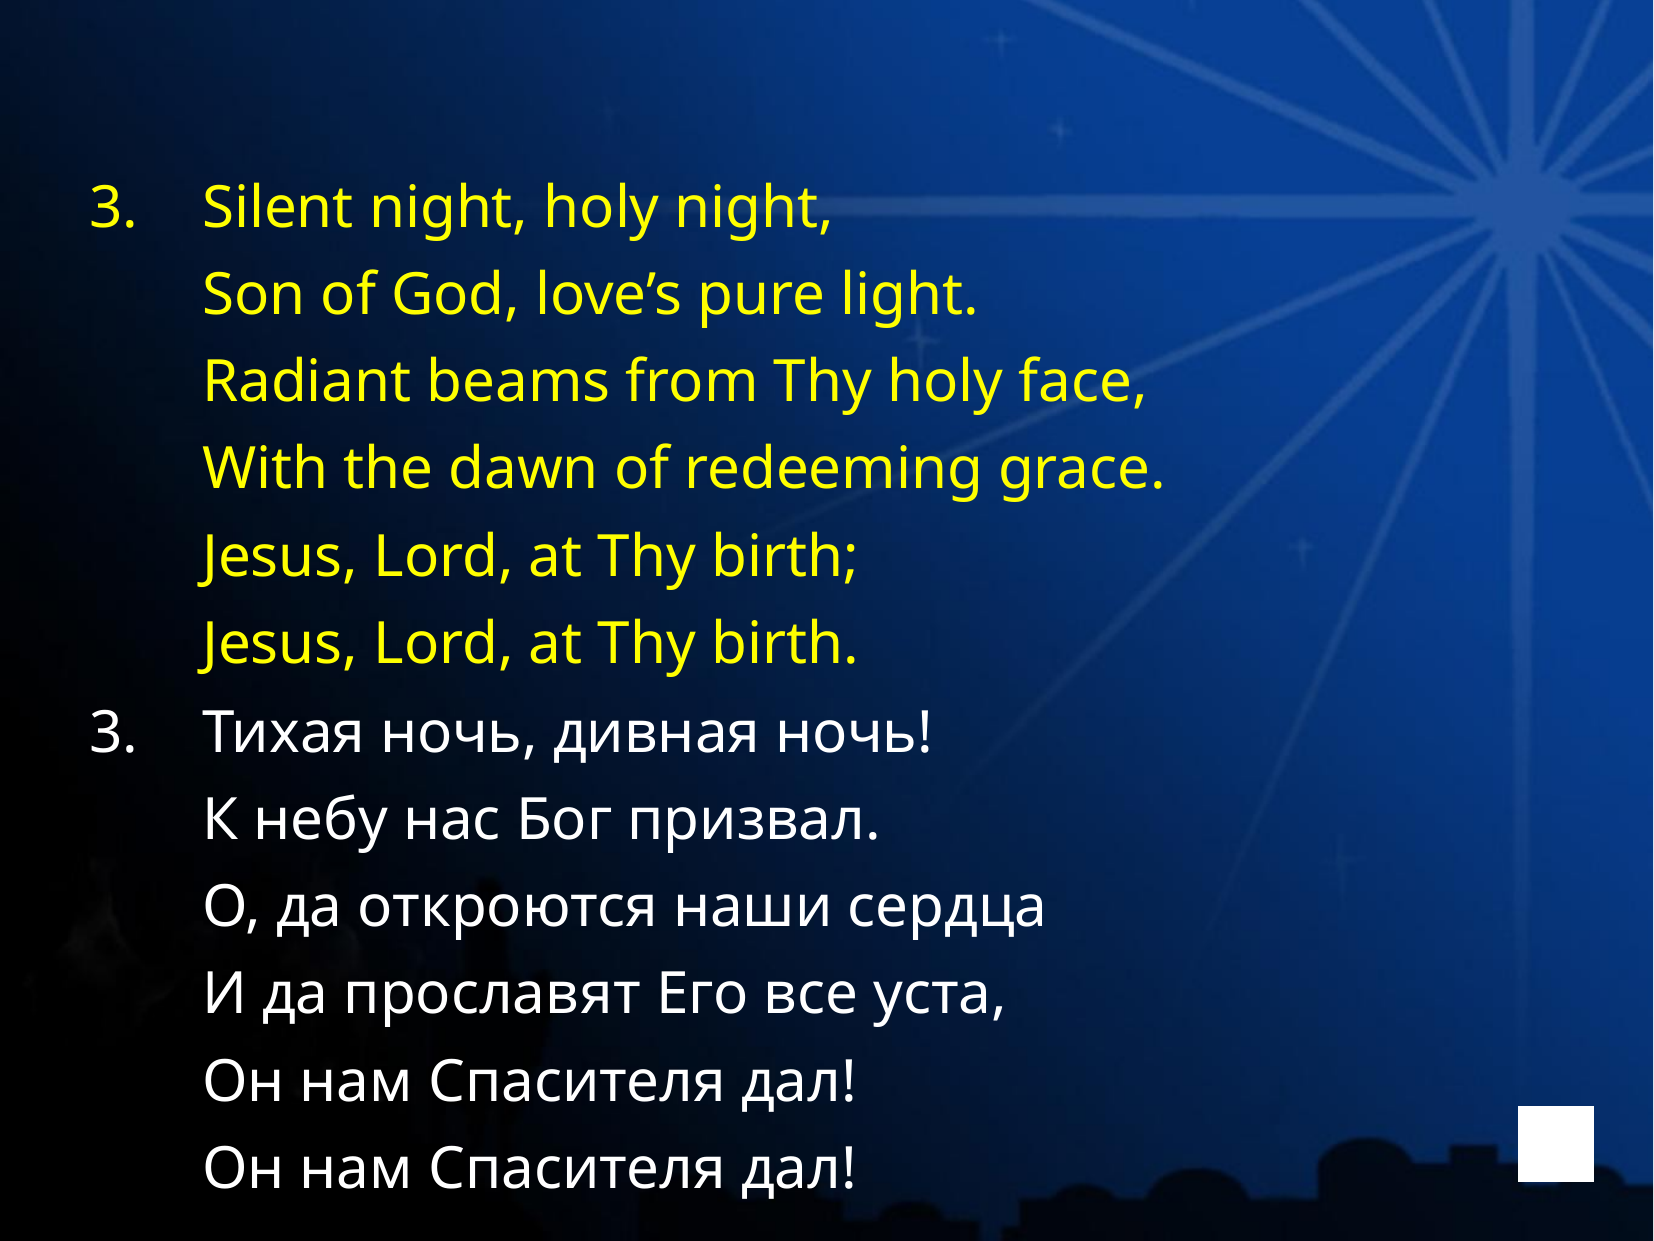

3.	Silent night, holy night,
	Son of God, love’s pure light.
	Radiant beams from Thy holy face,
	With the dawn of redeeming grace.
	Jesus, Lord, at Thy birth;
	Jesus, Lord, at Thy birth.
3.	Тихая ночь, дивная ночь!
	К небу нас Бог призвал.
	О, да откроются наши сердца
	И да прославят Его все уста,
	Он нам Спасителя дал!
	Он нам Спасителя дал!